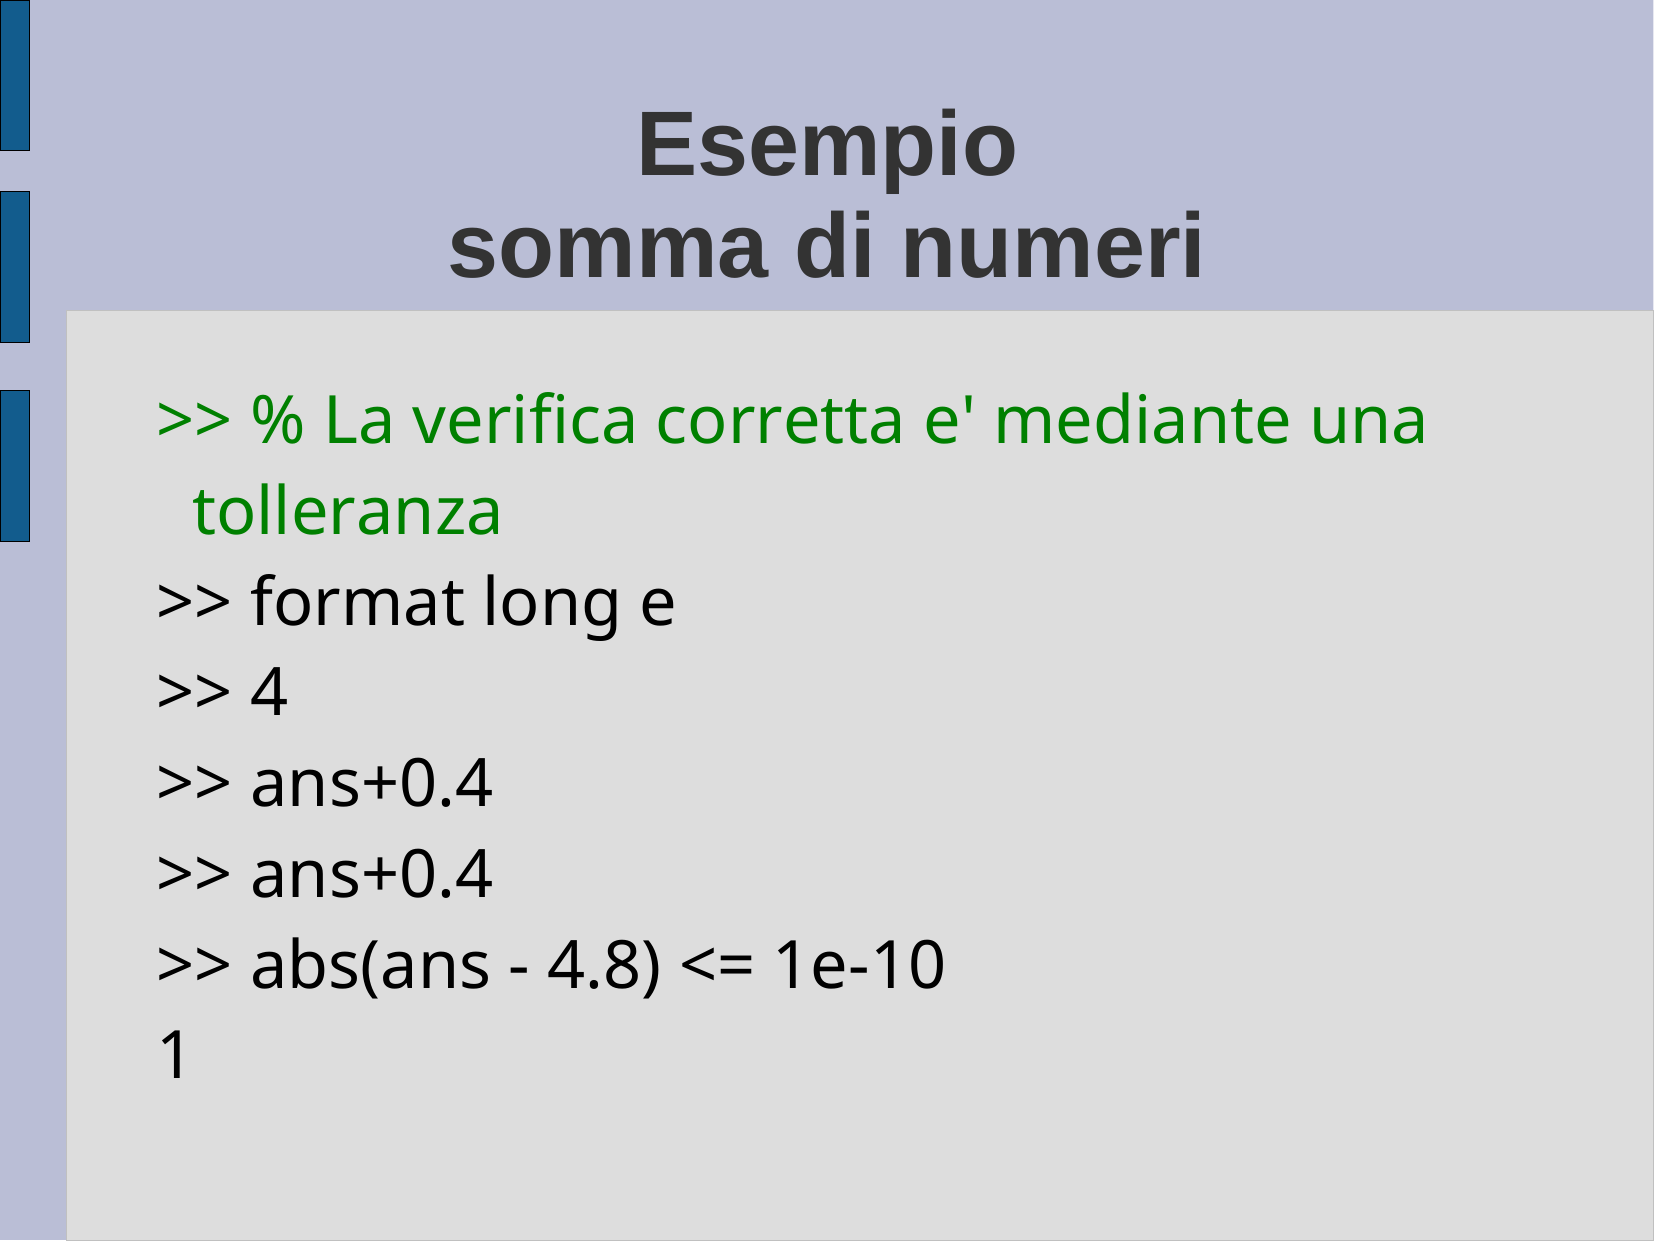

# Esempio somma di numeri
>> % La verifica corretta e' mediante una tolleranza
>> format long e
>> 4
>> ans+0.4
>> ans+0.4
>> abs(ans - 4.8) <= 1e-10
1